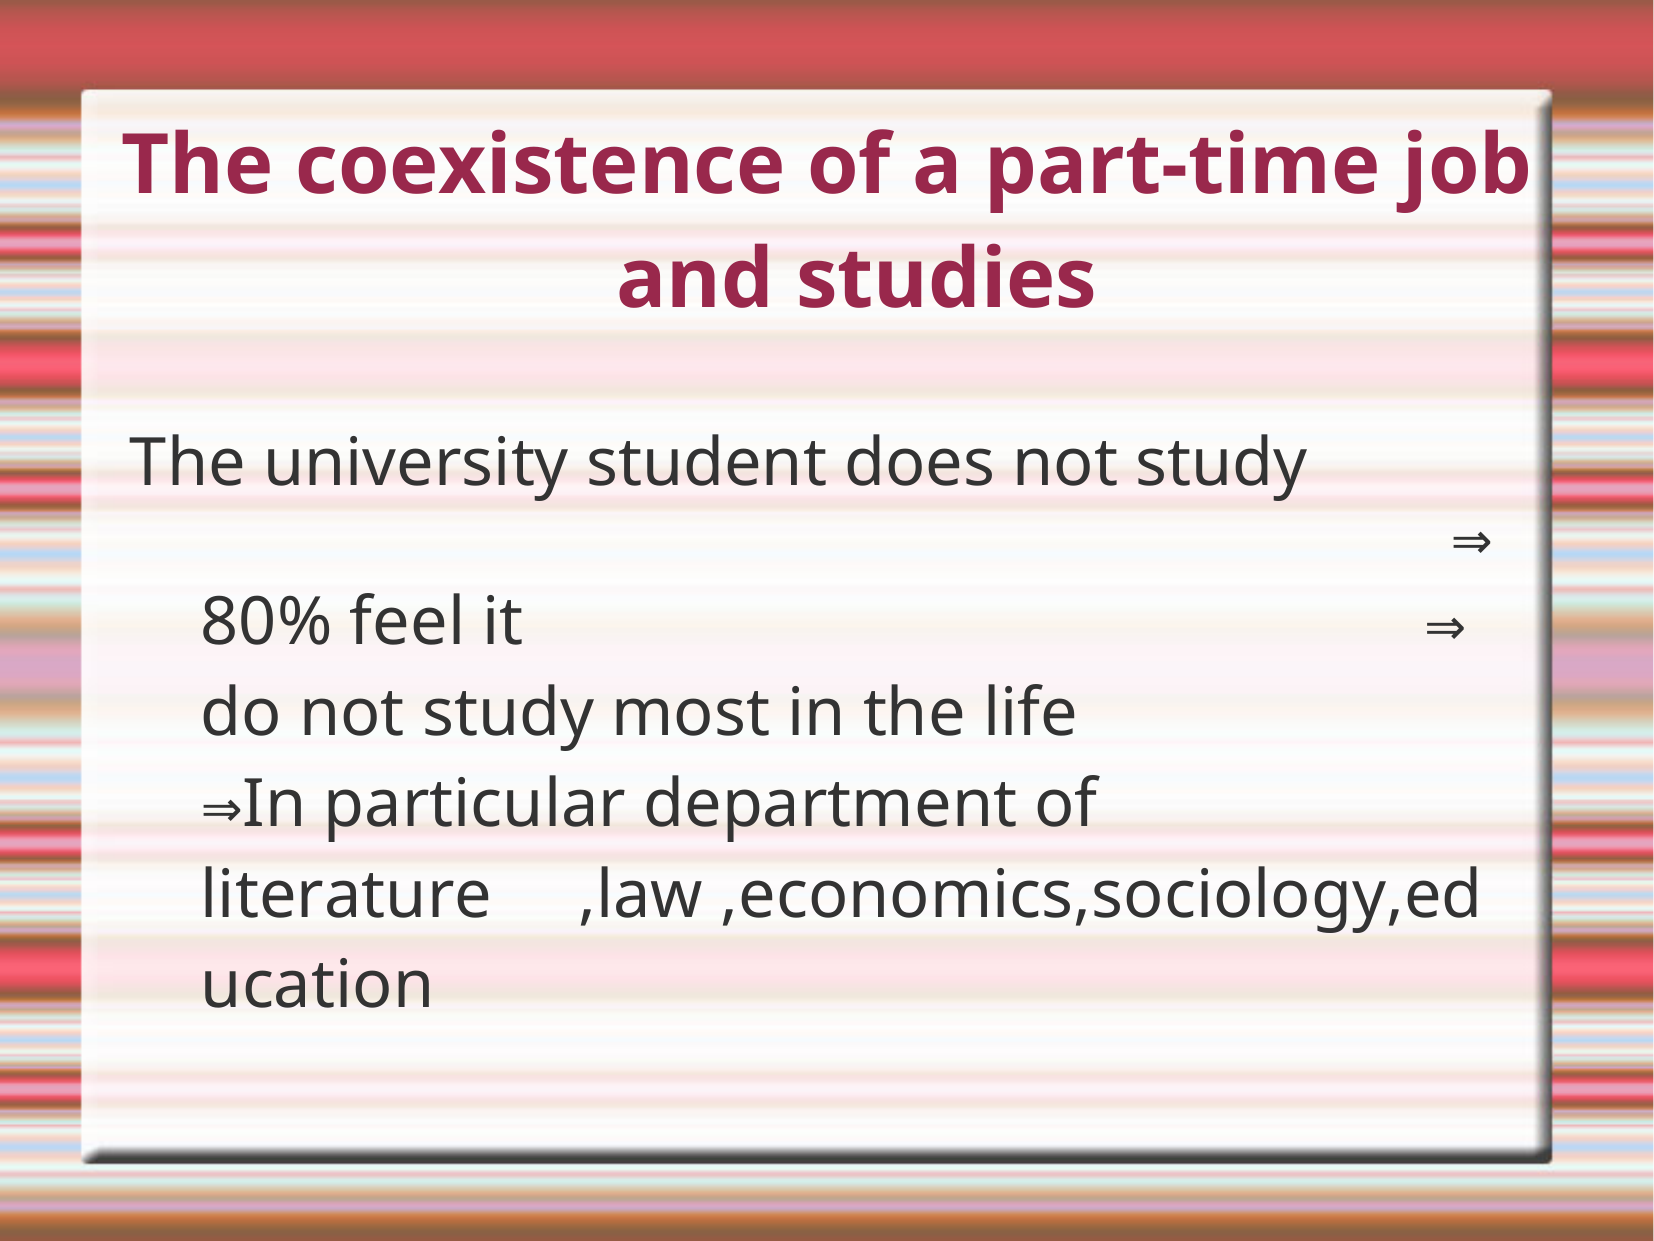

# The coexistence of a part-time job and studies
The university student does not study　　　　　　　　　　　　　　　　　　　　　　　　　　　　⇒80% feel it　　　　　　　　　　　　　　　　　　⇒do not study most in the life　　　　　　　⇒In particular department of literature ,law ,economics,sociology,education